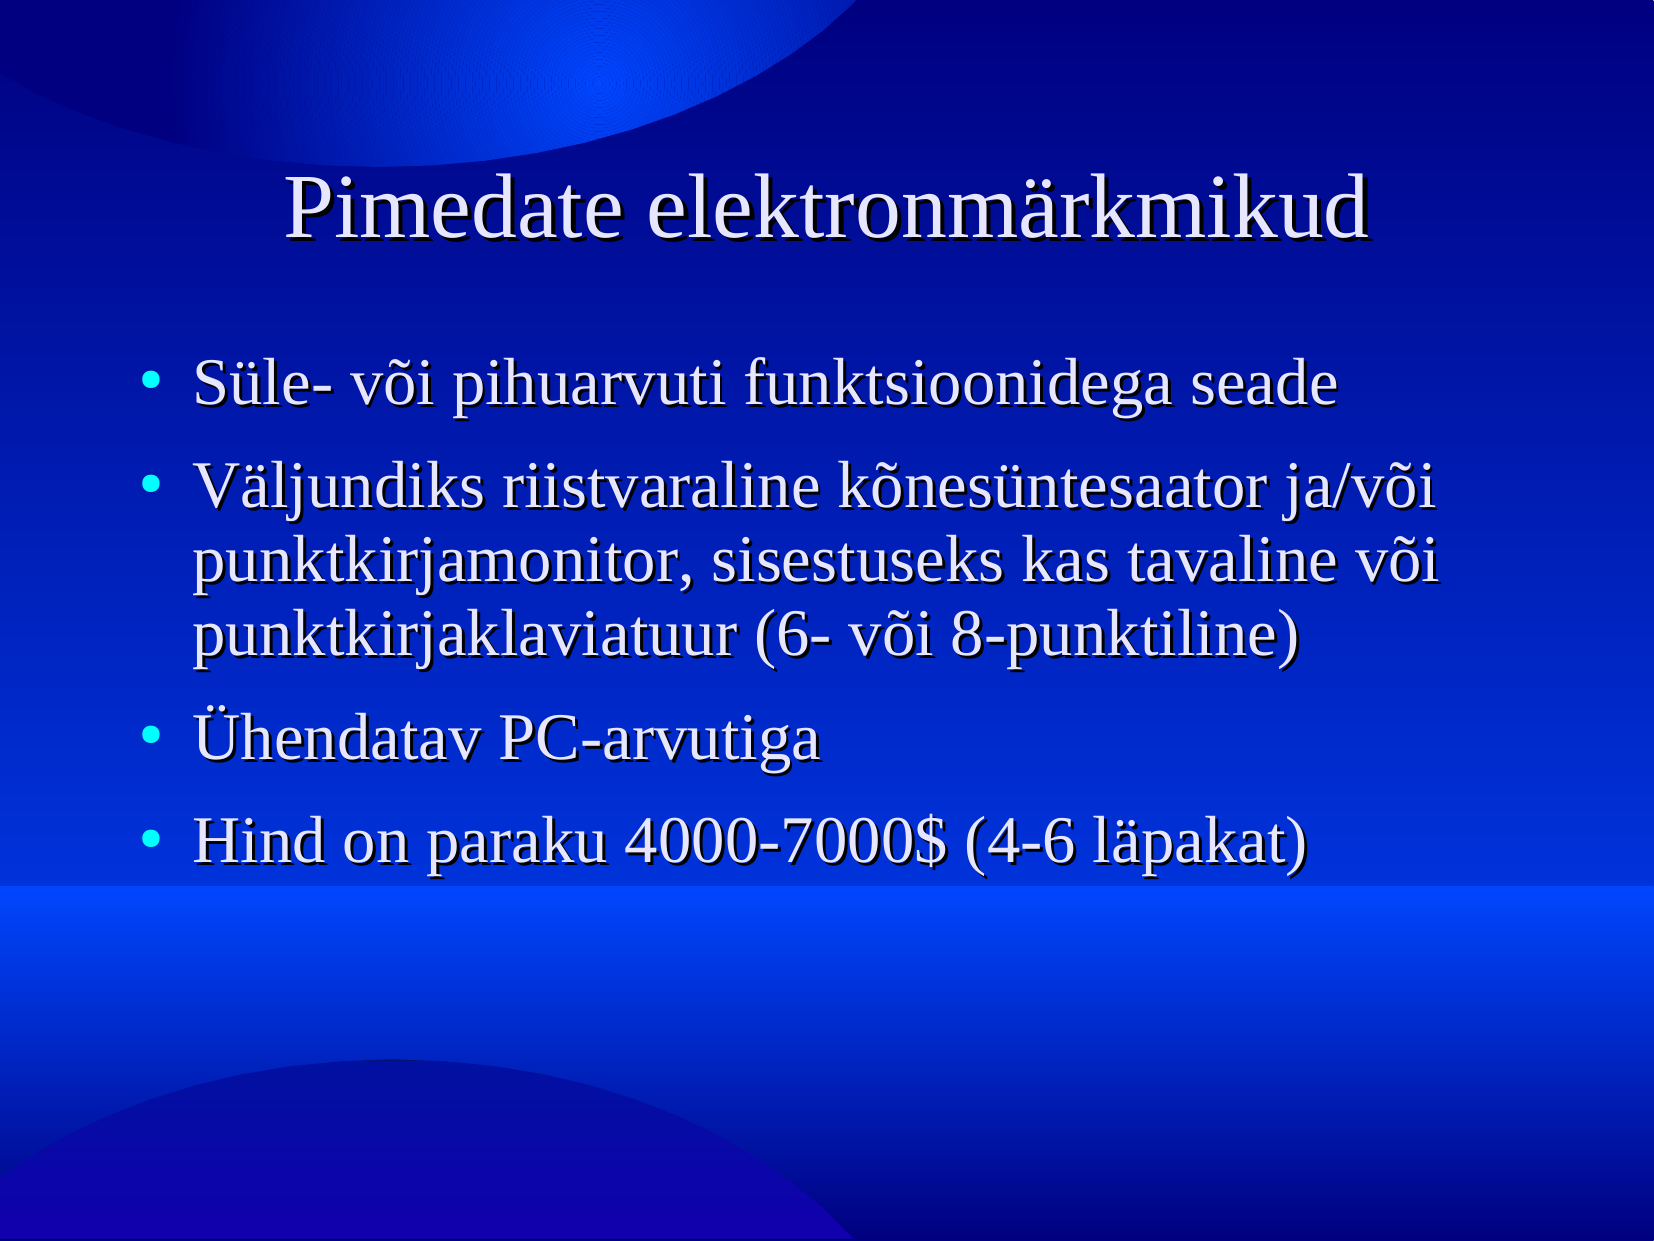

# Pimedate elektronmärkmikud
Süle- või pihuarvuti funktsioonidega seade
Väljundiks riistvaraline kõnesüntesaator ja/või punktkirjamonitor, sisestuseks kas tavaline või punktkirjaklaviatuur (6- või 8-punktiline)
Ühendatav PC-arvutiga
Hind on paraku 4000-7000$ (4-6 läpakat)